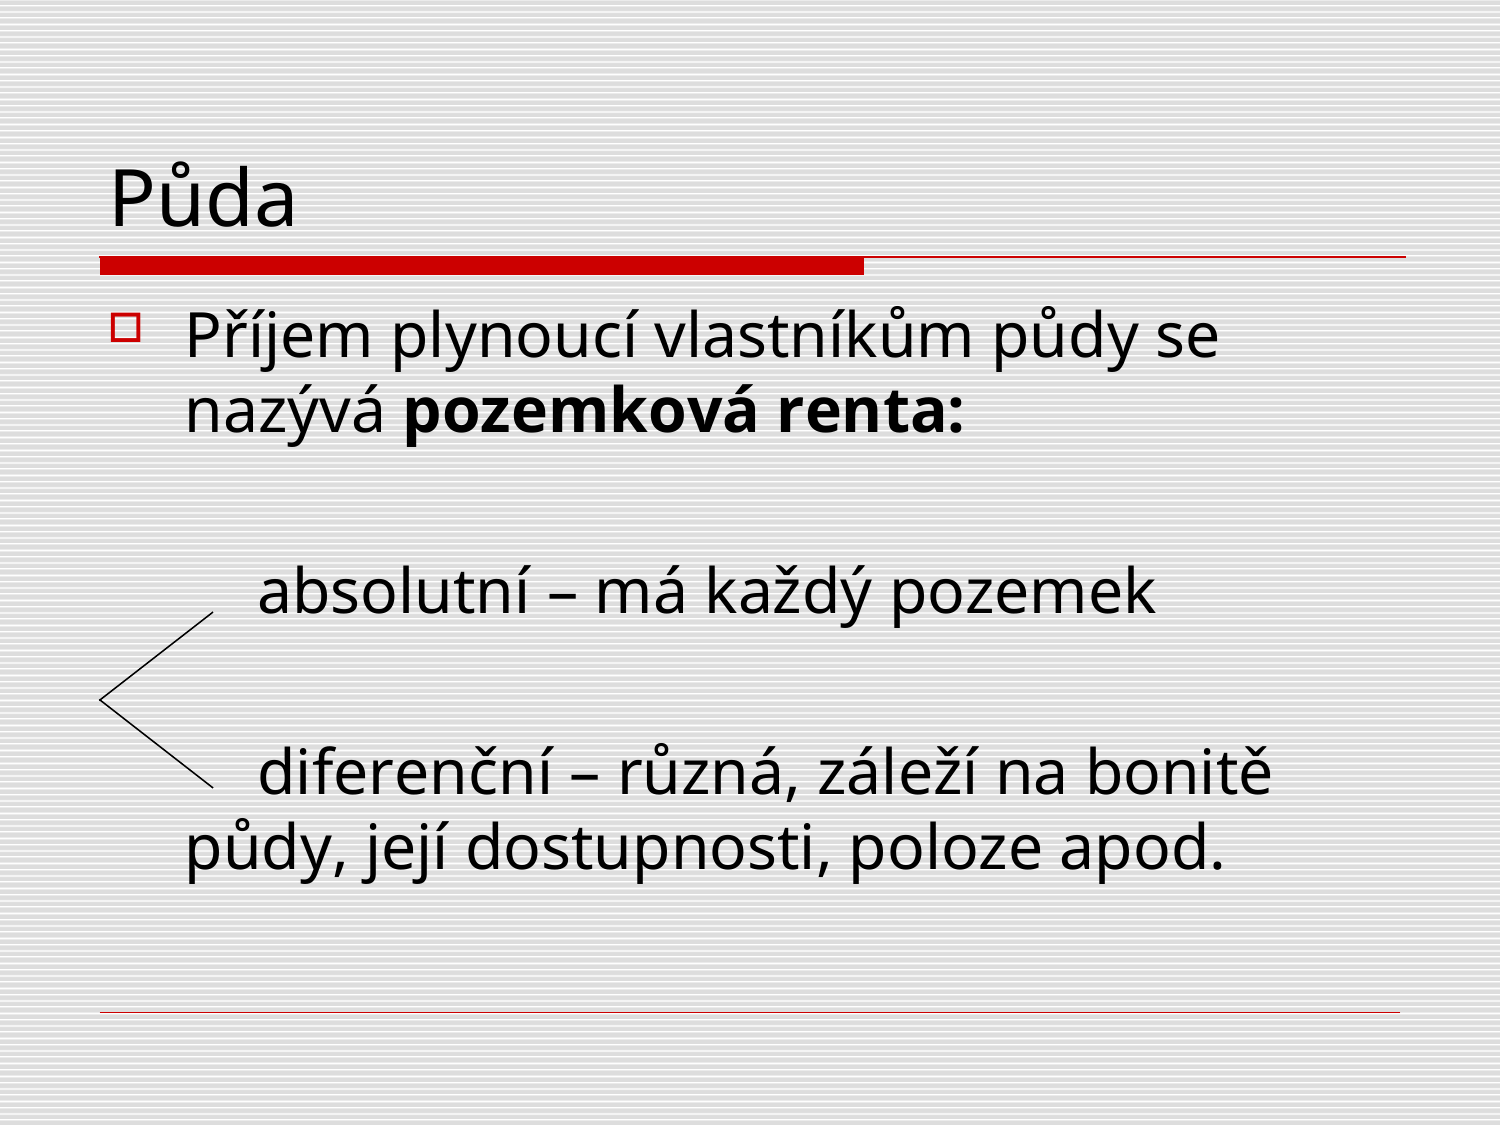

# Půda
Příjem plynoucí vlastníkům půdy se nazývá pozemková renta:
		absolutní – má každý pozemek
		diferenční – různá, záleží na bonitě 	půdy, její dostupnosti, poloze apod.